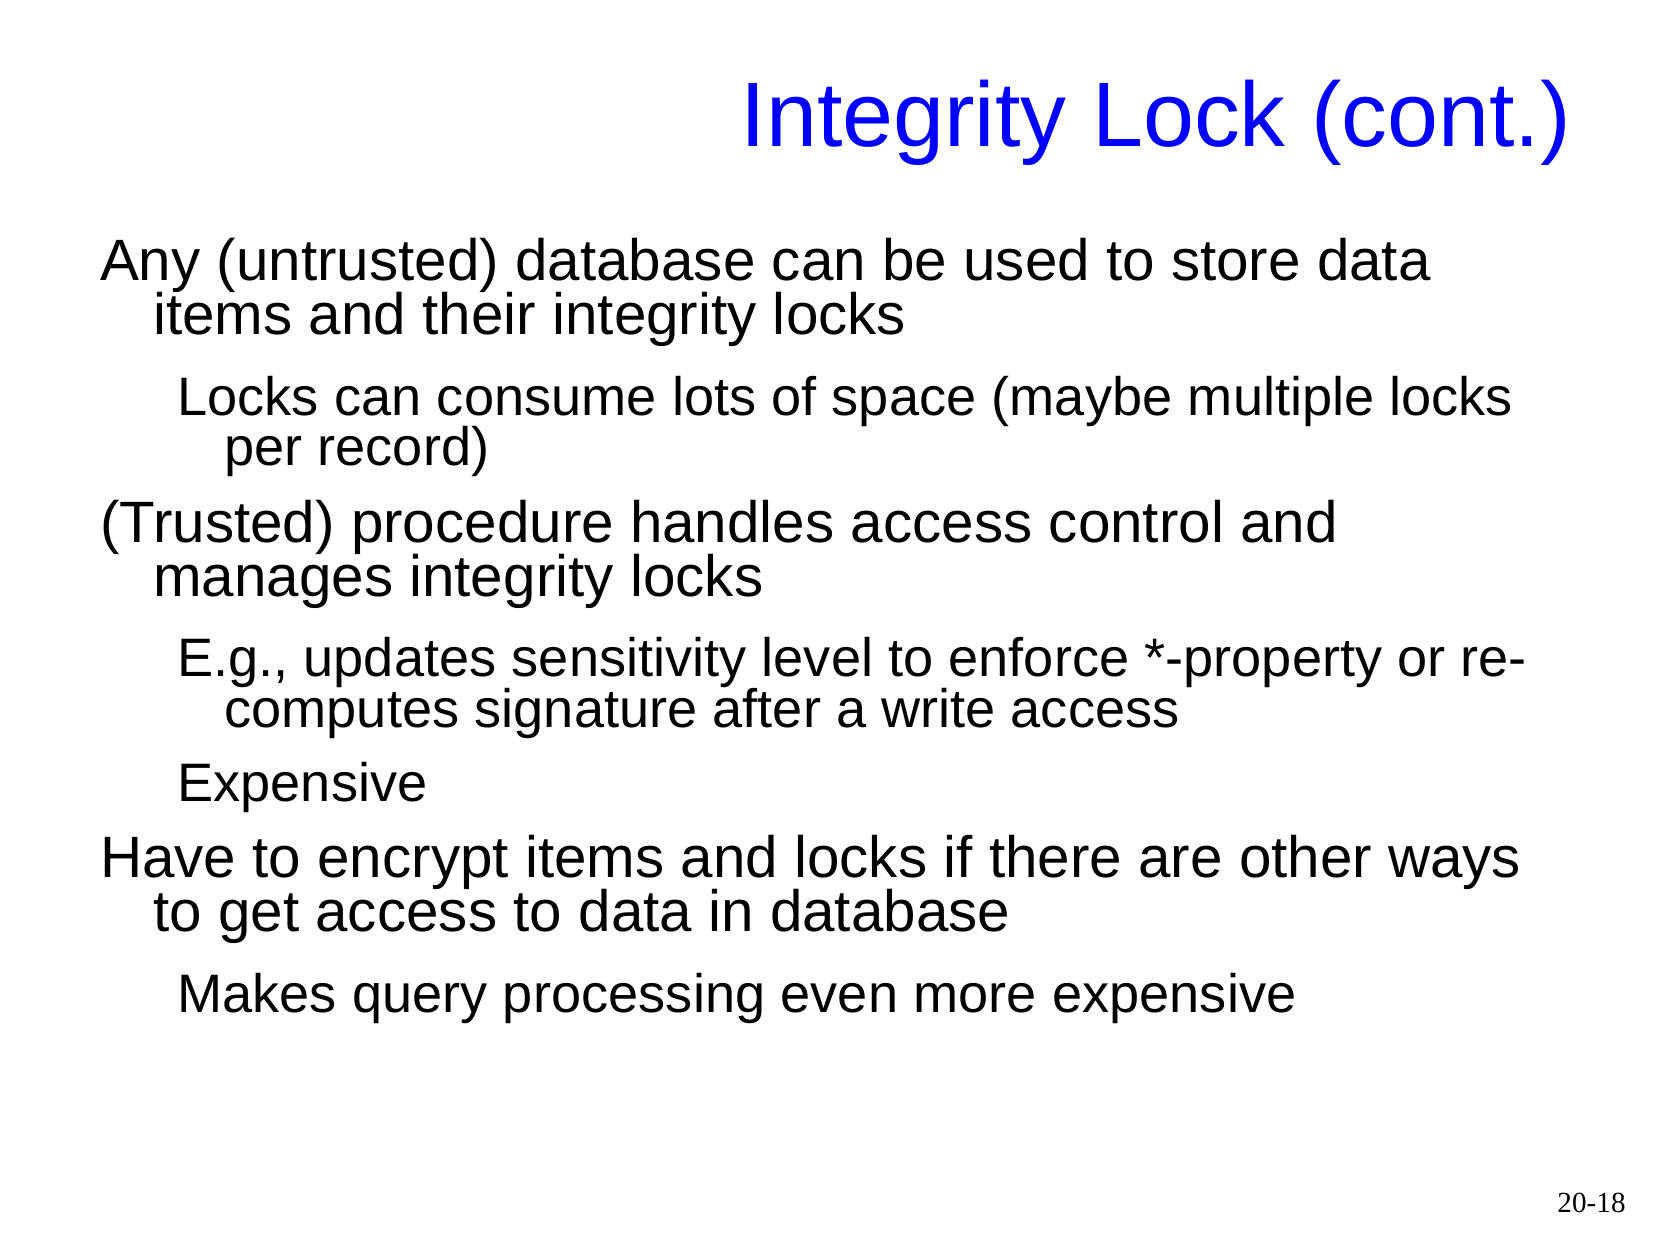

# Integrity Lock (cont.)
Any (untrusted) database can be used to store data items and their integrity locks
Locks can consume lots of space (maybe multiple locks per record)
(Trusted) procedure handles access control and manages integrity locks
E.g., updates sensitivity level to enforce *-property or re-computes signature after a write access
Expensive
Have to encrypt items and locks if there are other ways to get access to data in database
Makes query processing even more expensive